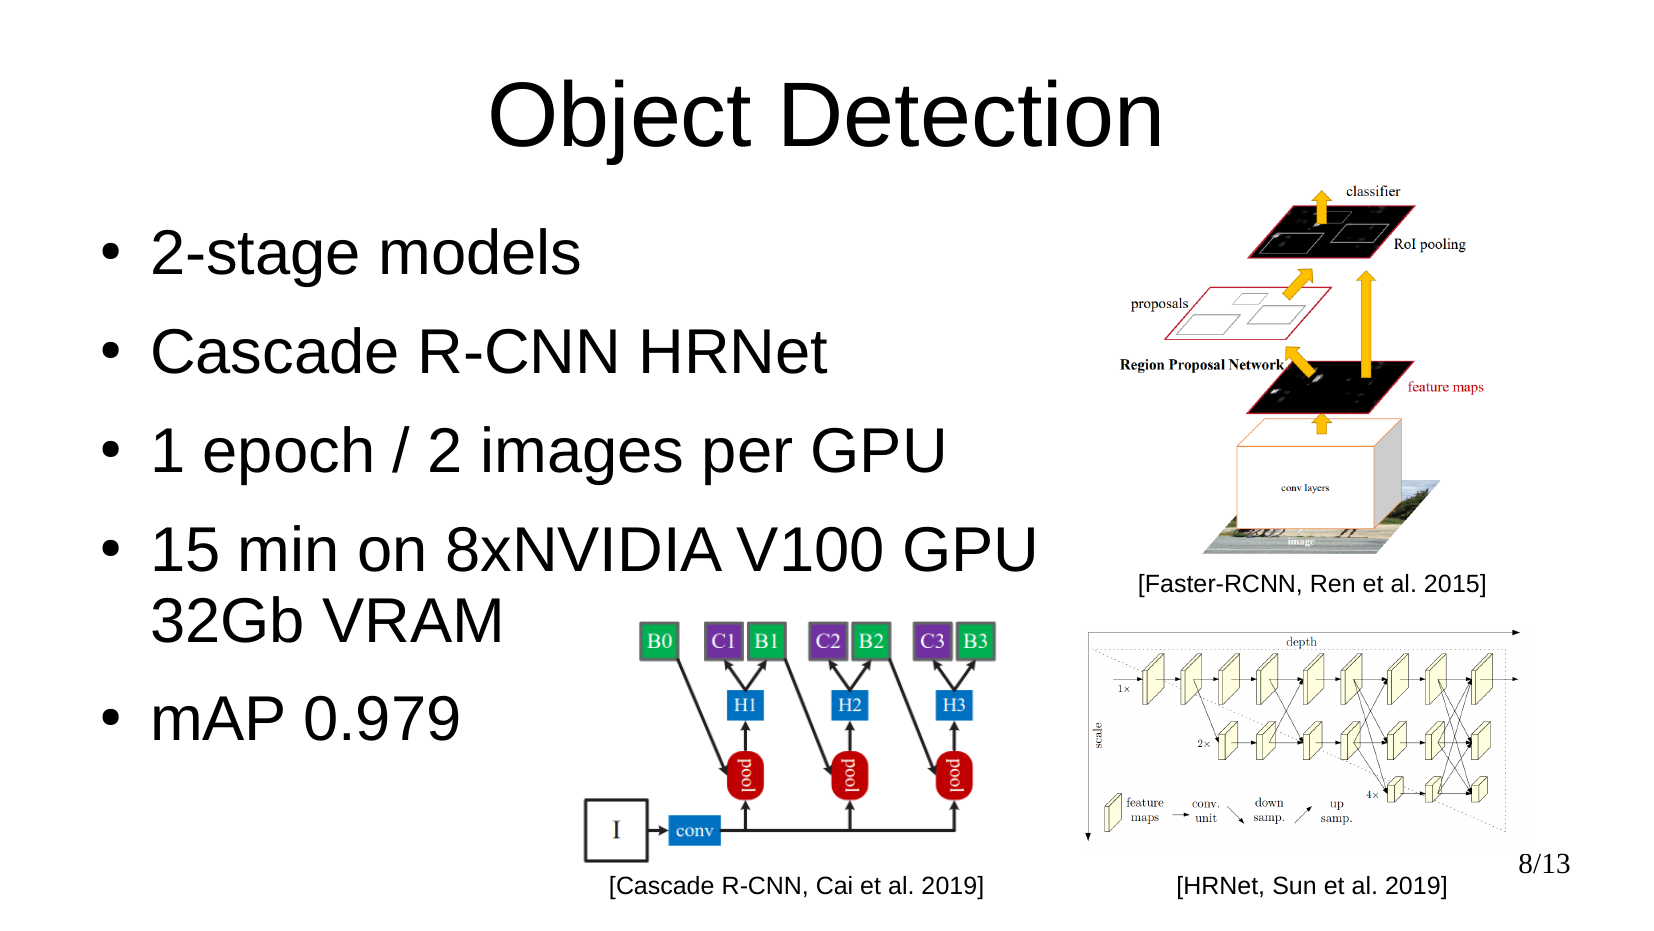

# Object Detection
2-stage models
Cascade R-CNN HRNet
1 epoch / 2 images per GPU
15 min on 8xNVIDIA V100 GPU 32Gb VRAM
mAP 0.979
[Faster-RCNN, Ren et al. 2015]
8
[Cascade R-CNN, Cai et al. 2019]
[HRNet, Sun et al. 2019]